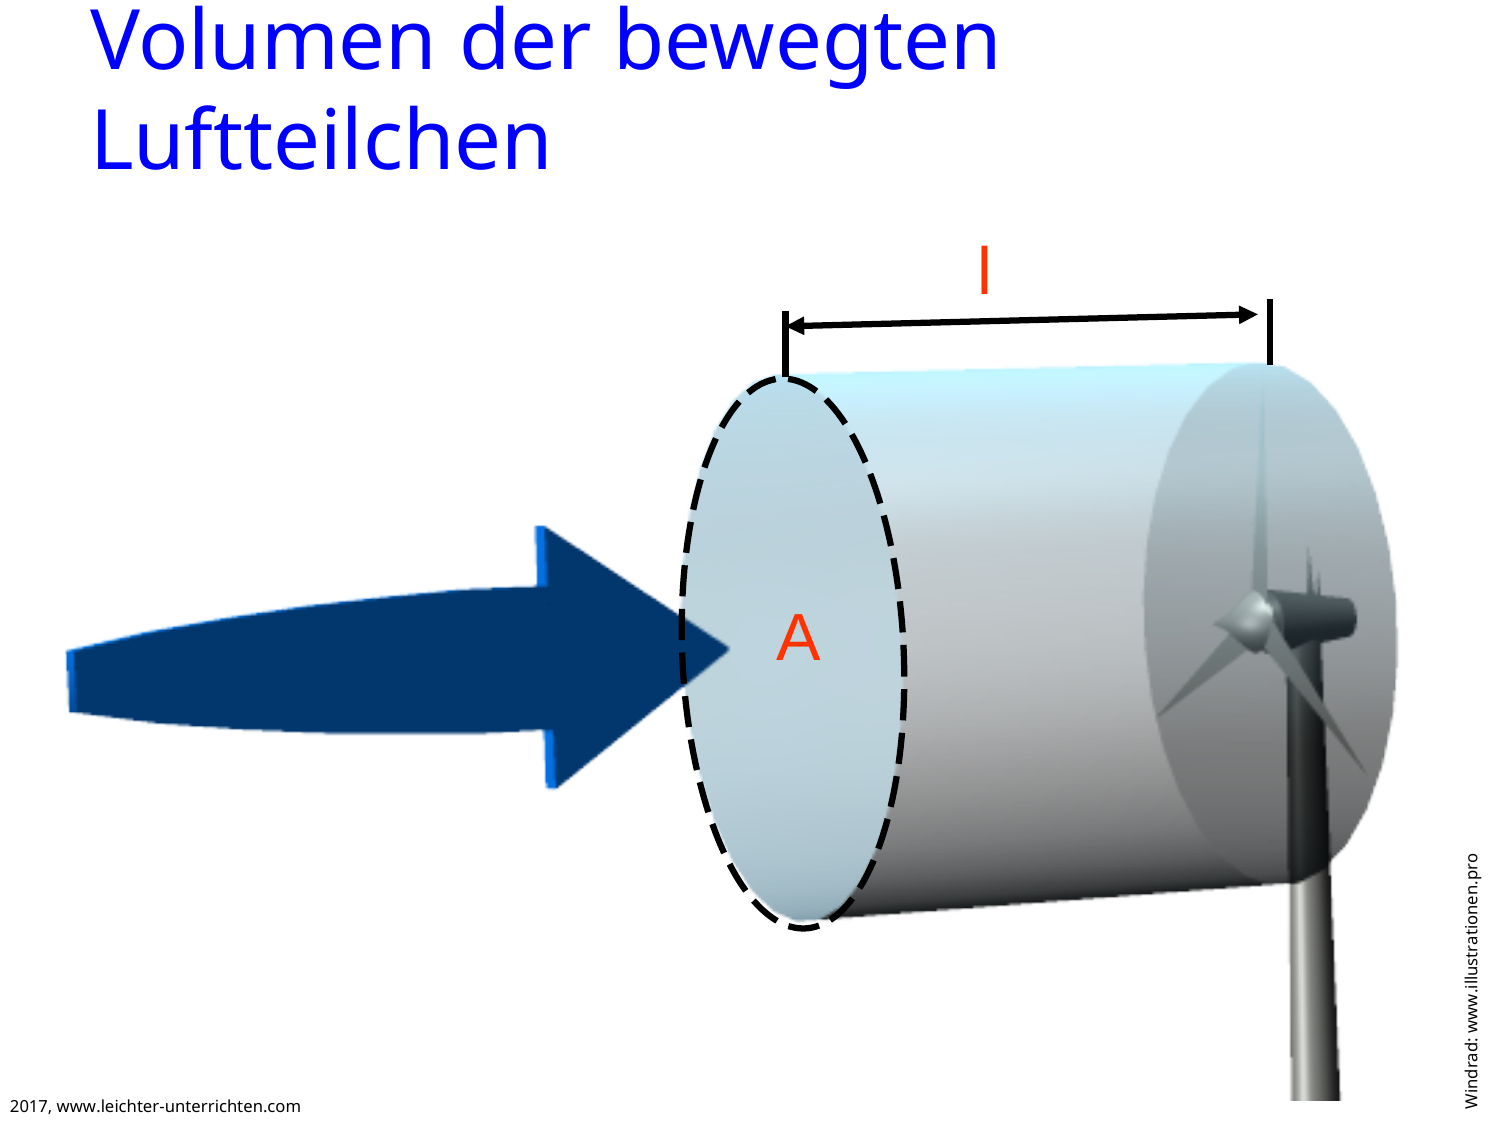

# Volumen der bewegten Luftteilchen
l
A
Windrad: www.illustrationen.pro